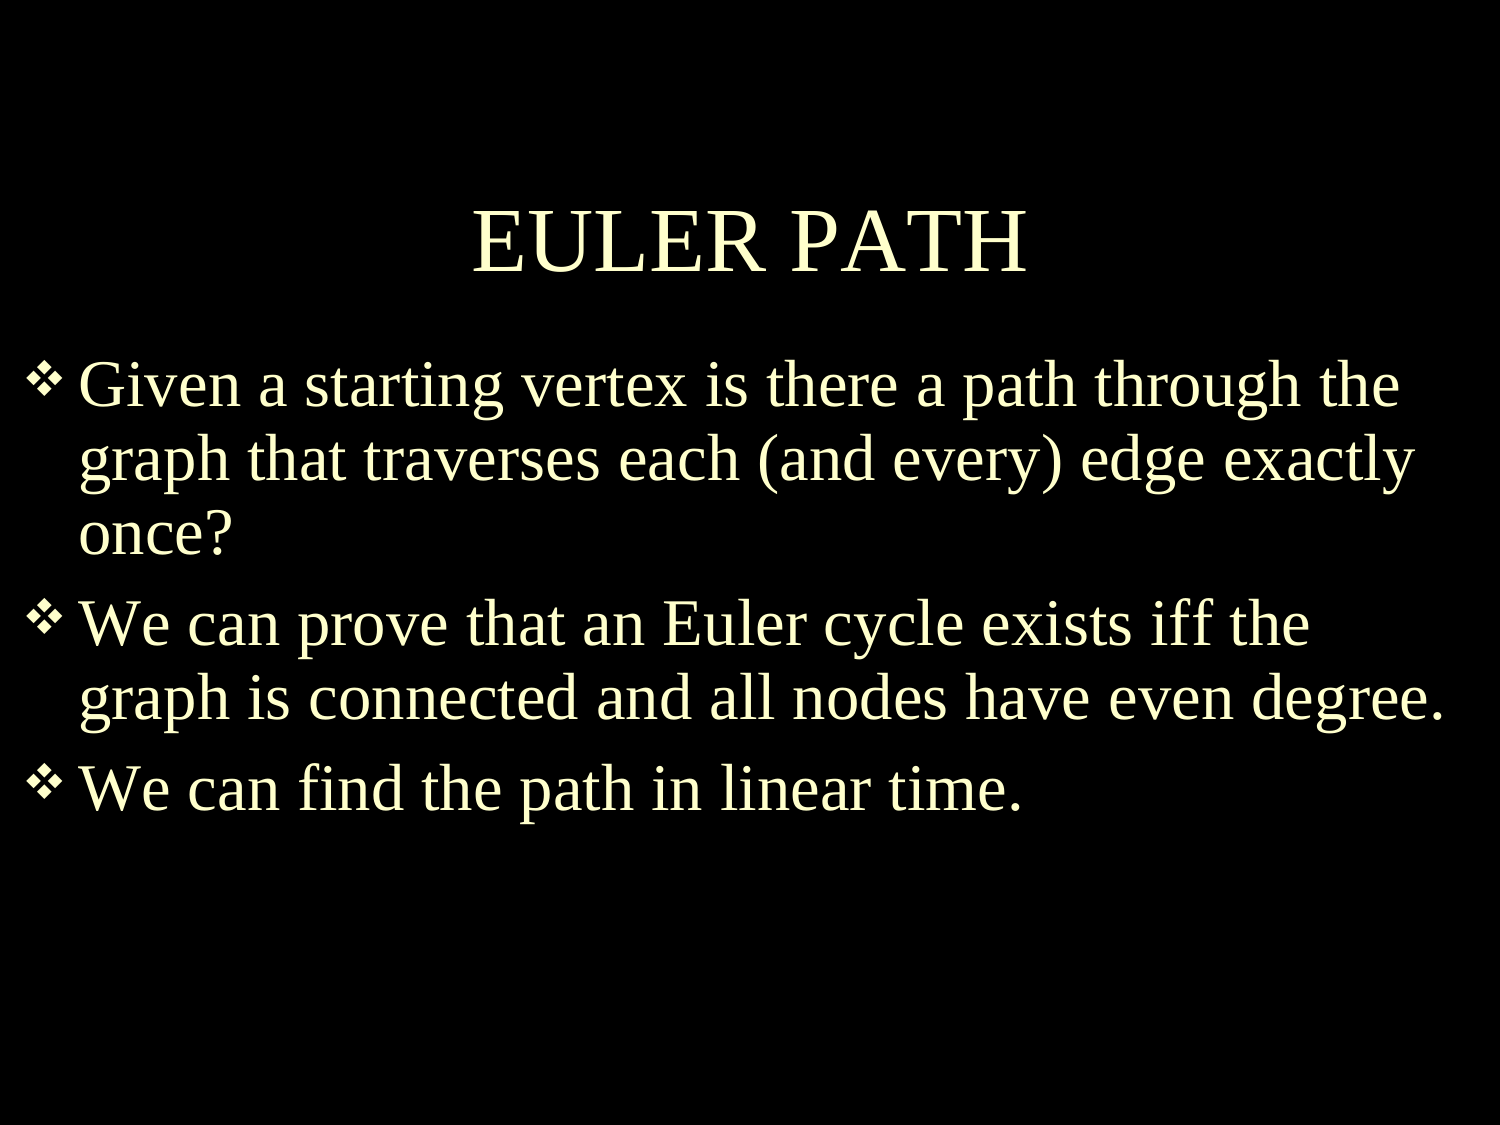

# EULER PATH
Given a starting vertex is there a path through the graph that traverses each (and every) edge exactly once?
We can prove that an Euler cycle exists iff the graph is connected and all nodes have even degree.
We can find the path in linear time.